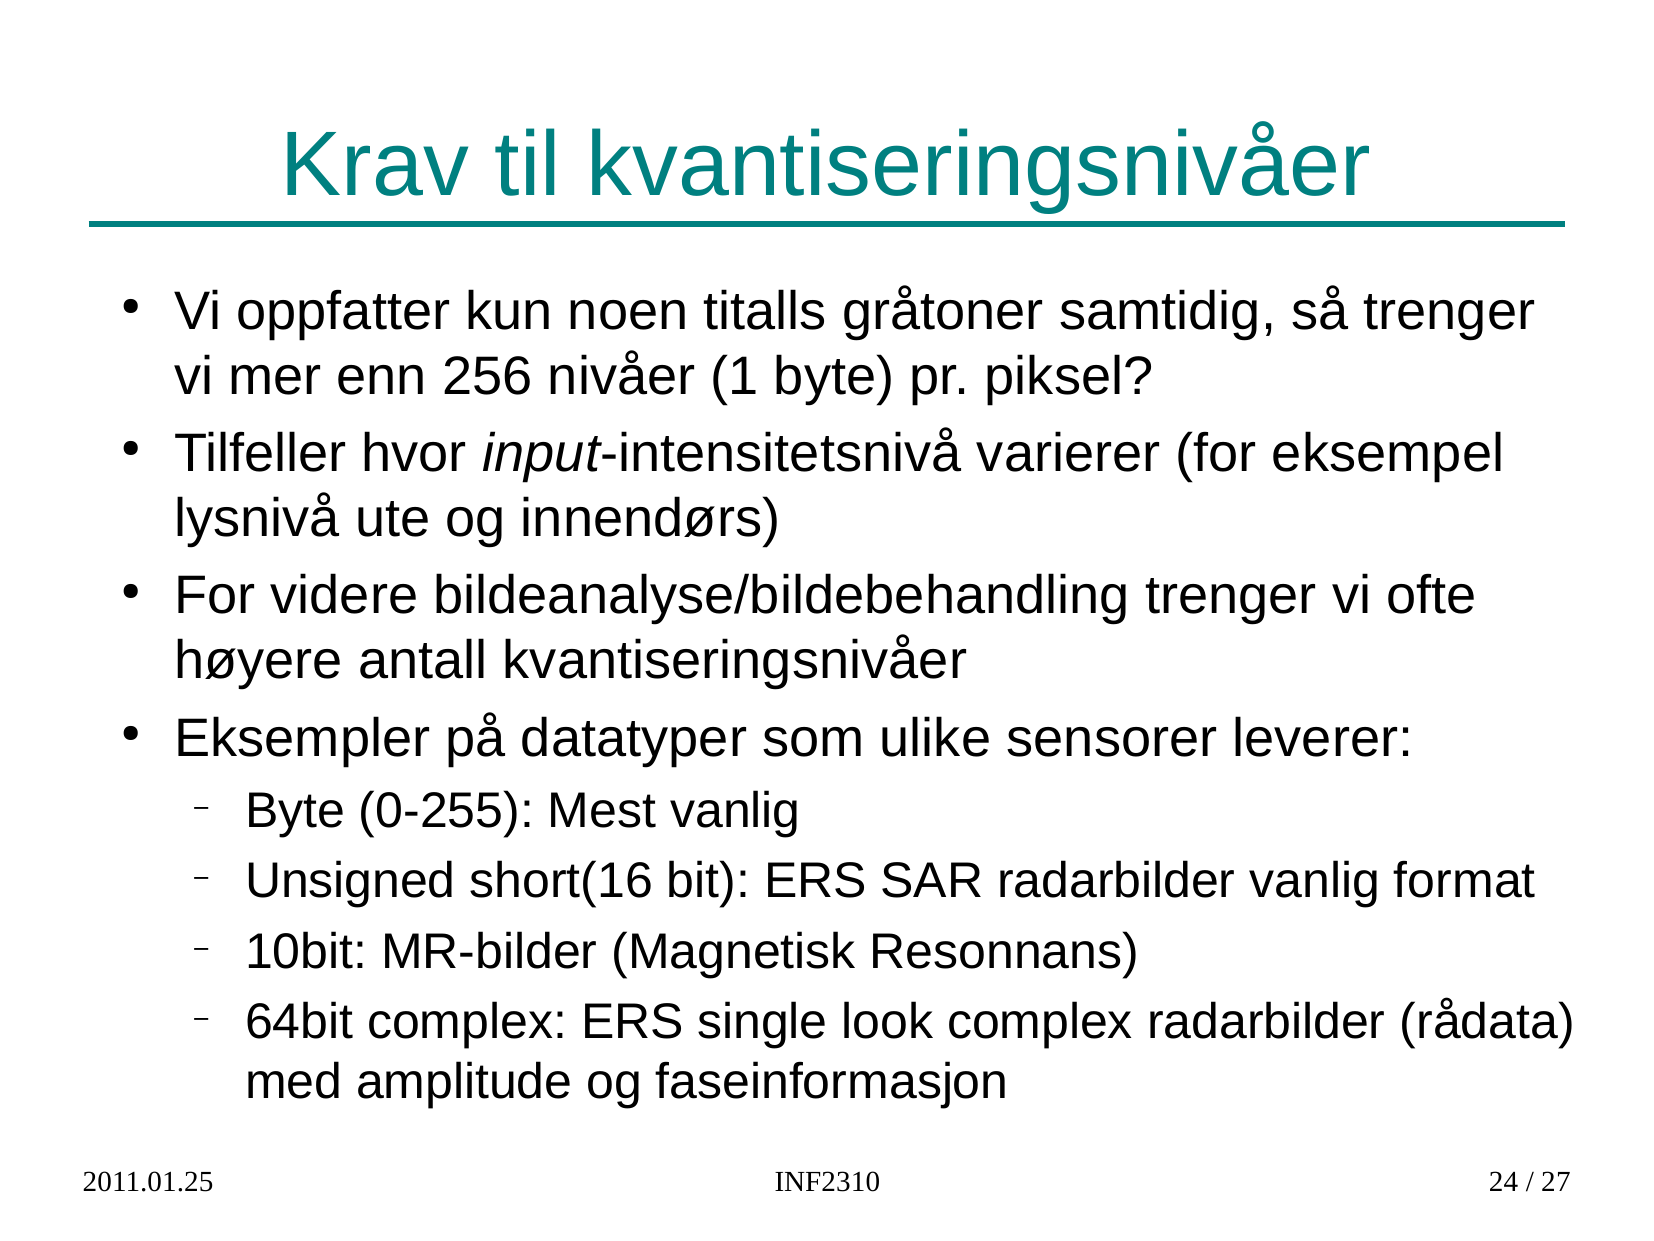

# Krav til kvantiseringsnivåer
Vi oppfatter kun noen titalls gråtoner samtidig, så trenger vi mer enn 256 nivåer (1 byte) pr. piksel?
Tilfeller hvor input-intensitetsnivå varierer (for eksempel lysnivå ute og innendørs)
For videre bildeanalyse/bildebehandling trenger vi ofte høyere antall kvantiseringsnivåer
Eksempler på datatyper som ulike sensorer leverer:
Byte (0-255): Mest vanlig
Unsigned short(16 bit): ERS SAR radarbilder vanlig format
10bit: MR-bilder (Magnetisk Resonnans)
64bit complex: ERS single look complex radarbilder (rådata) med amplitude og faseinformasjon
2011.01.25
INF2310
24